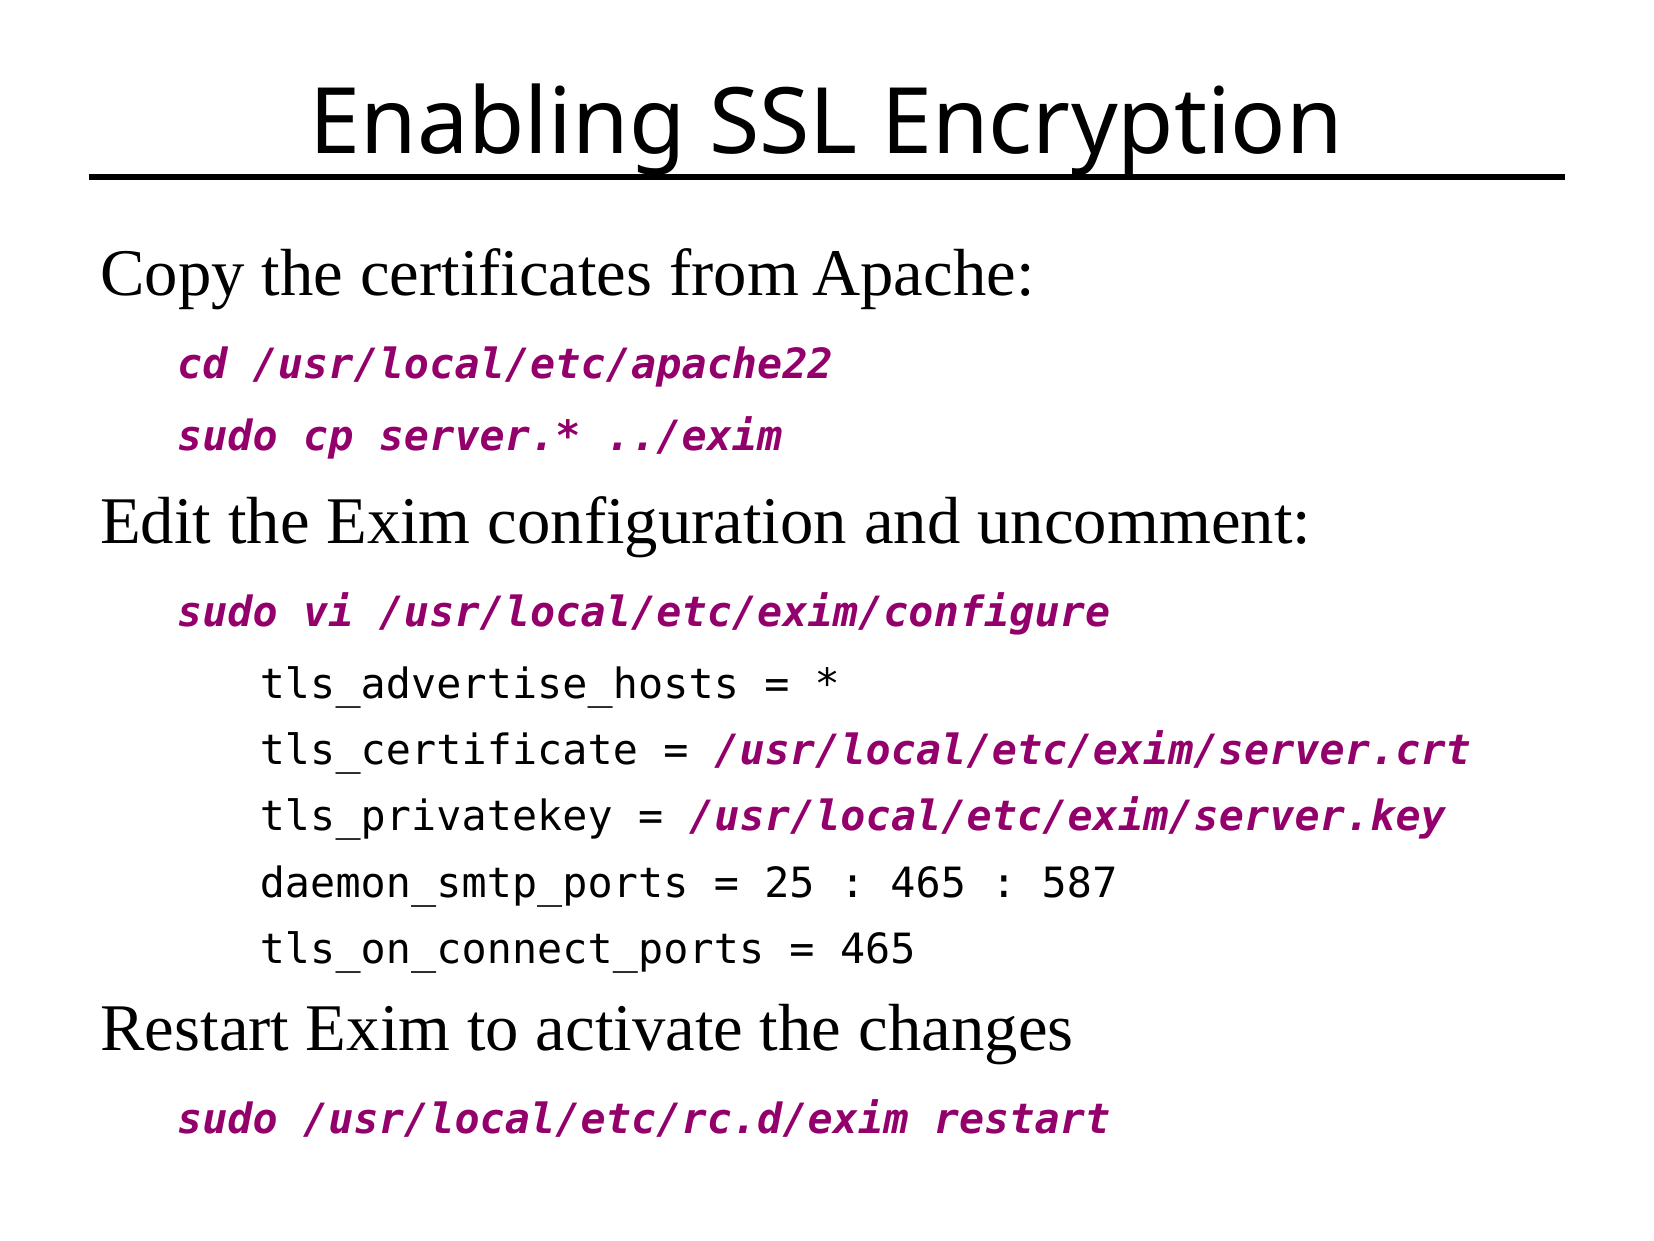

# Enabling SSL Encryption
Copy the certificates from Apache:
cd /usr/local/etc/apache22
sudo cp server.* ../exim
Edit the Exim configuration and uncomment:
sudo vi /usr/local/etc/exim/configure
tls_advertise_hosts = *
tls_certificate = /usr/local/etc/exim/server.crt
tls_privatekey = /usr/local/etc/exim/server.key
daemon_smtp_ports = 25 : 465 : 587
tls_on_connect_ports = 465
Restart Exim to activate the changes
sudo /usr/local/etc/rc.d/exim restart